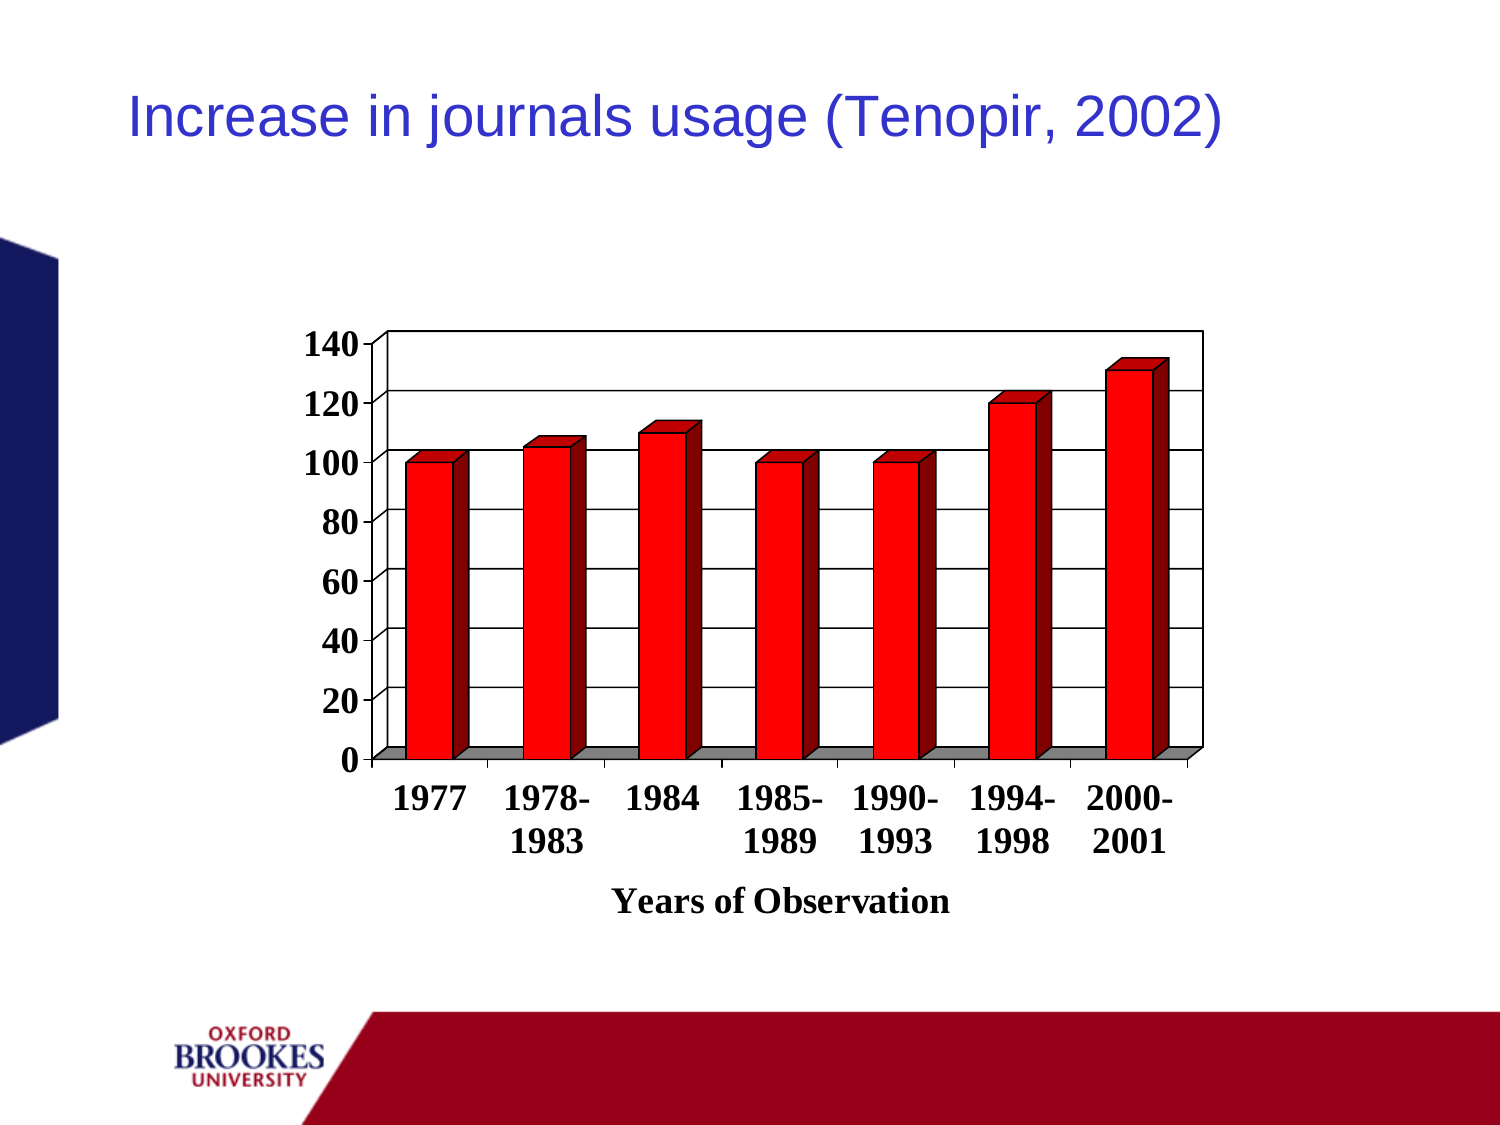

# Increase in journals usage (Tenopir, 2002)